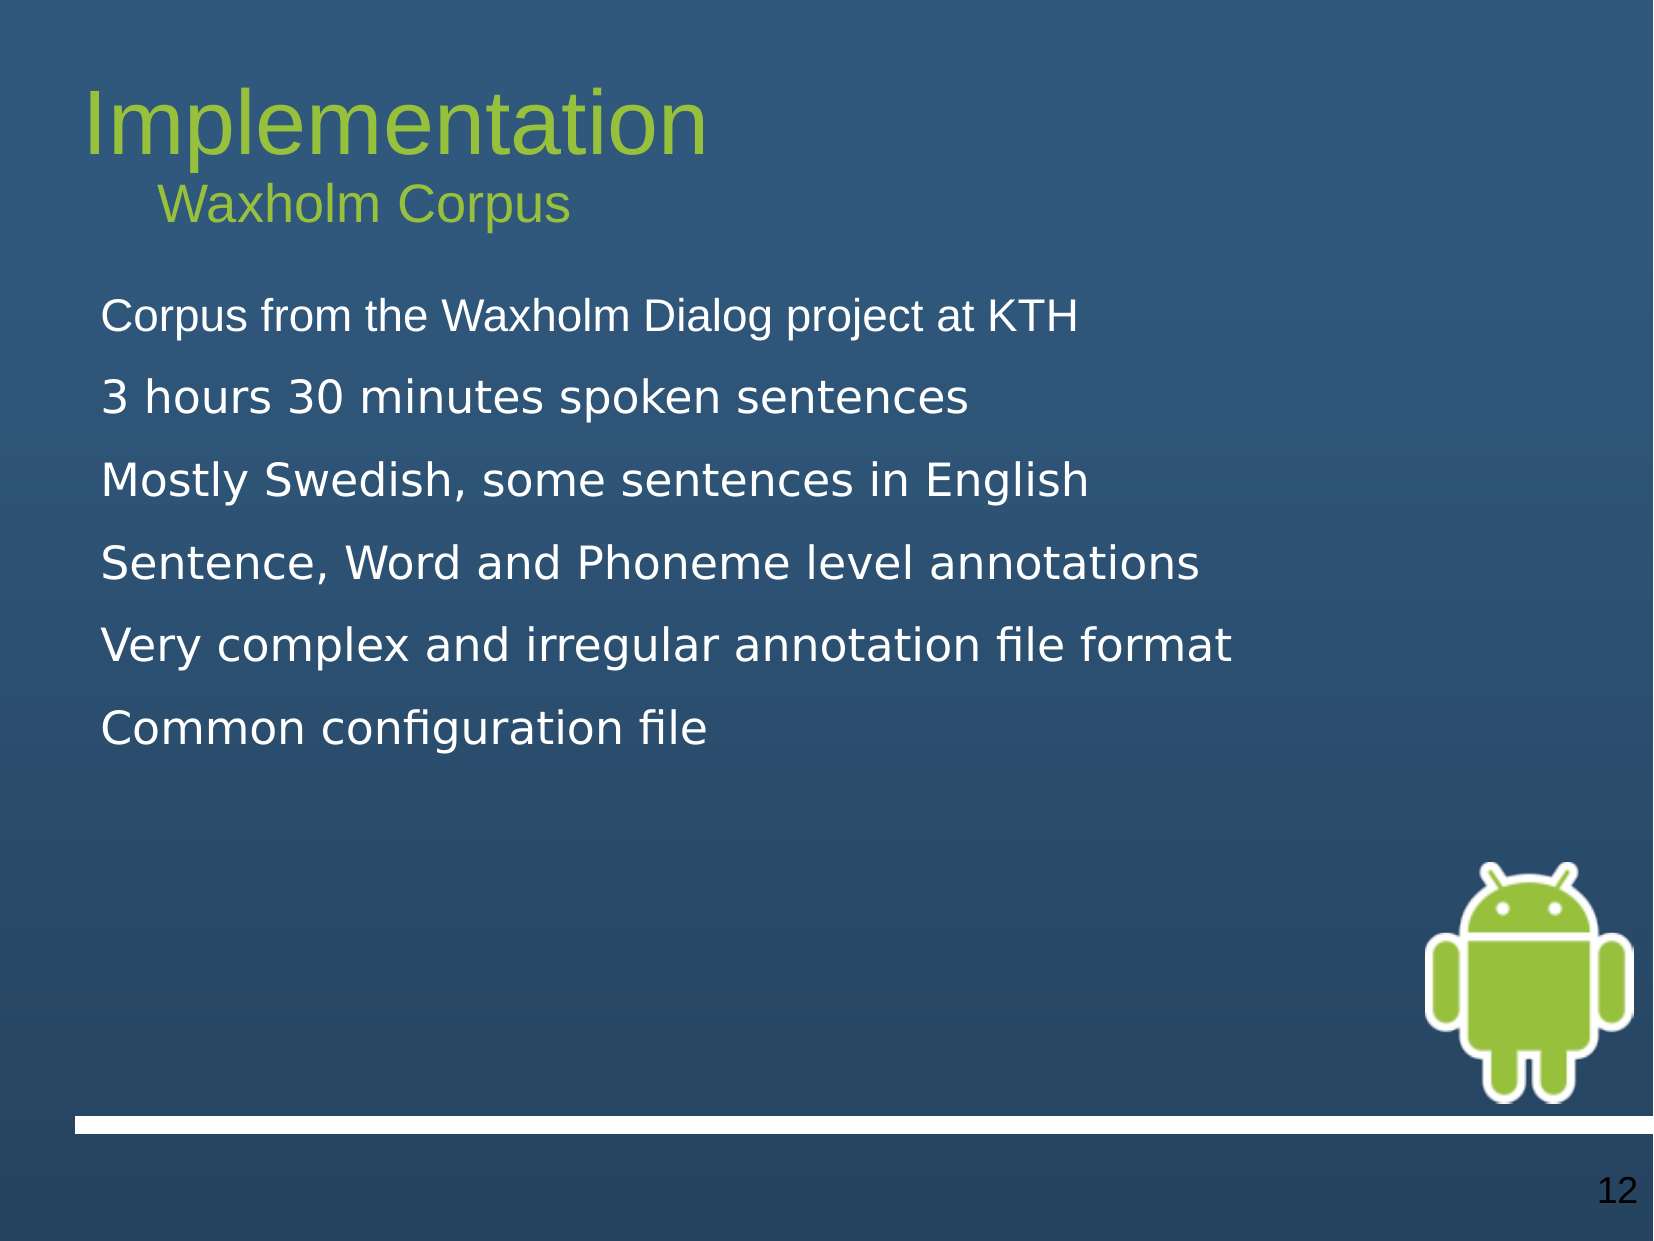

# Implementation Waxholm Corpus
Corpus from the Waxholm Dialog project at KTH
3 hours 30 minutes spoken sentences
Mostly Swedish, some sentences in English
Sentence, Word and Phoneme level annotations
Very complex and irregular annotation file format
Common configuration file